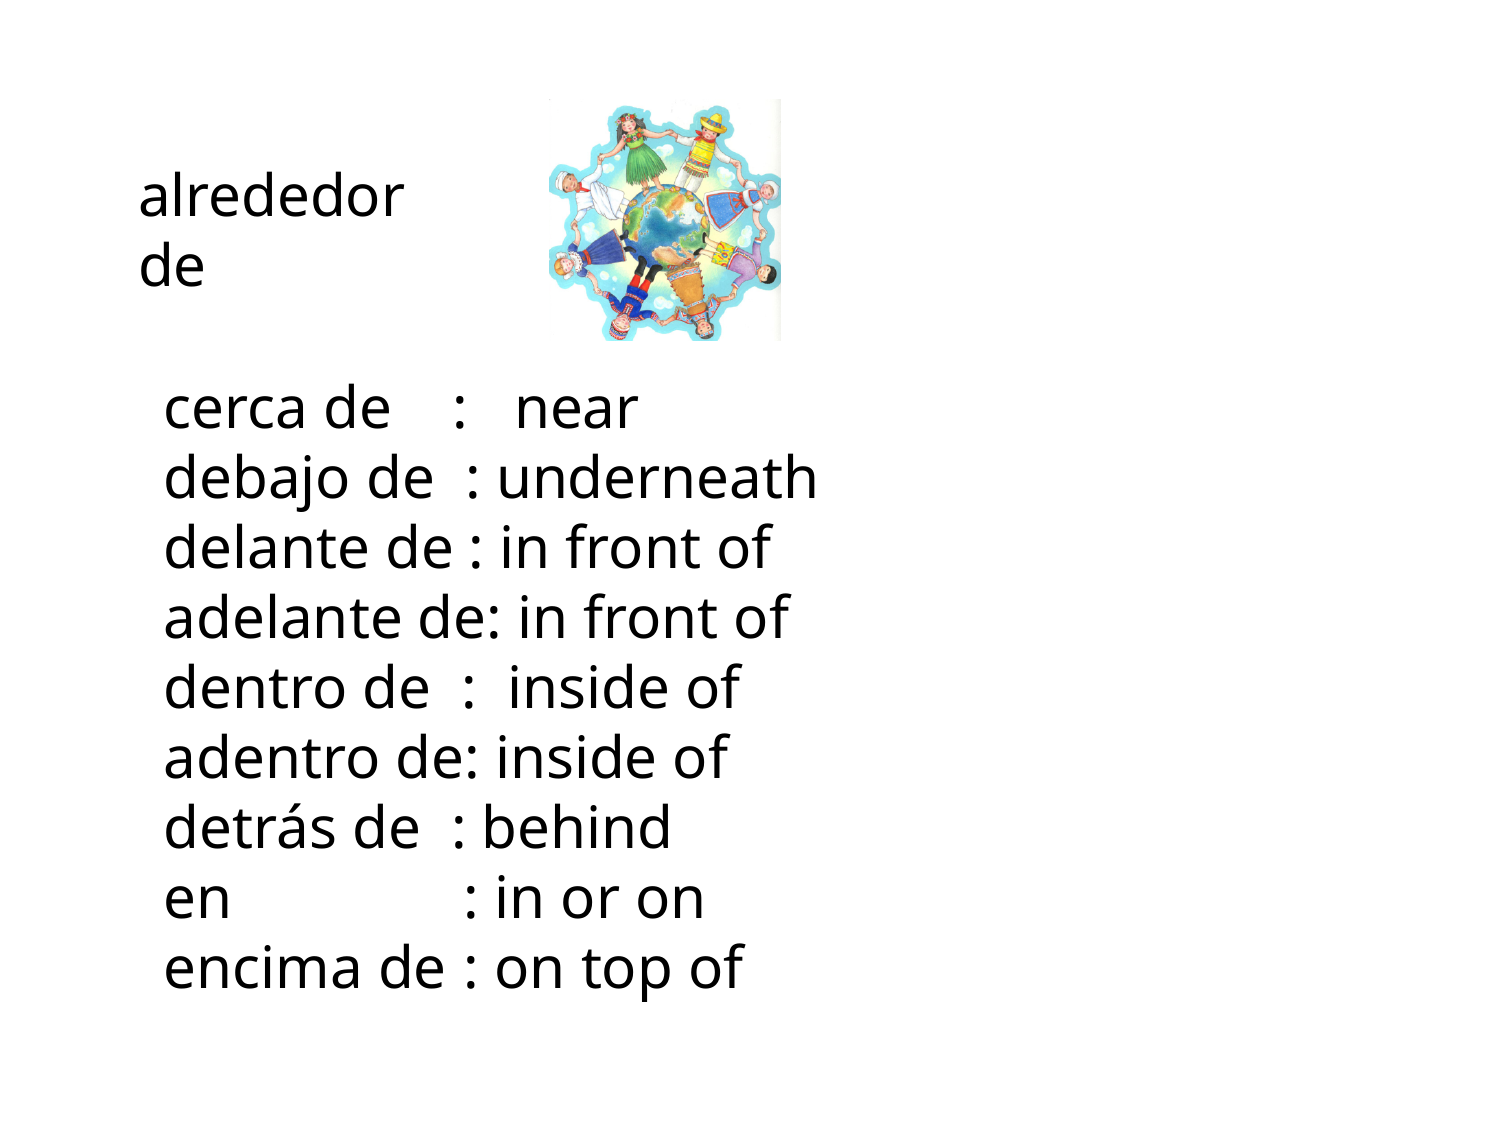

alrededor de
cerca de : near
debajo de : underneath
delante de : in front of
adelante de: in front of
dentro de : inside of
adentro de: inside of
detrás de : behind
en		: in or on
encima de	: on top of